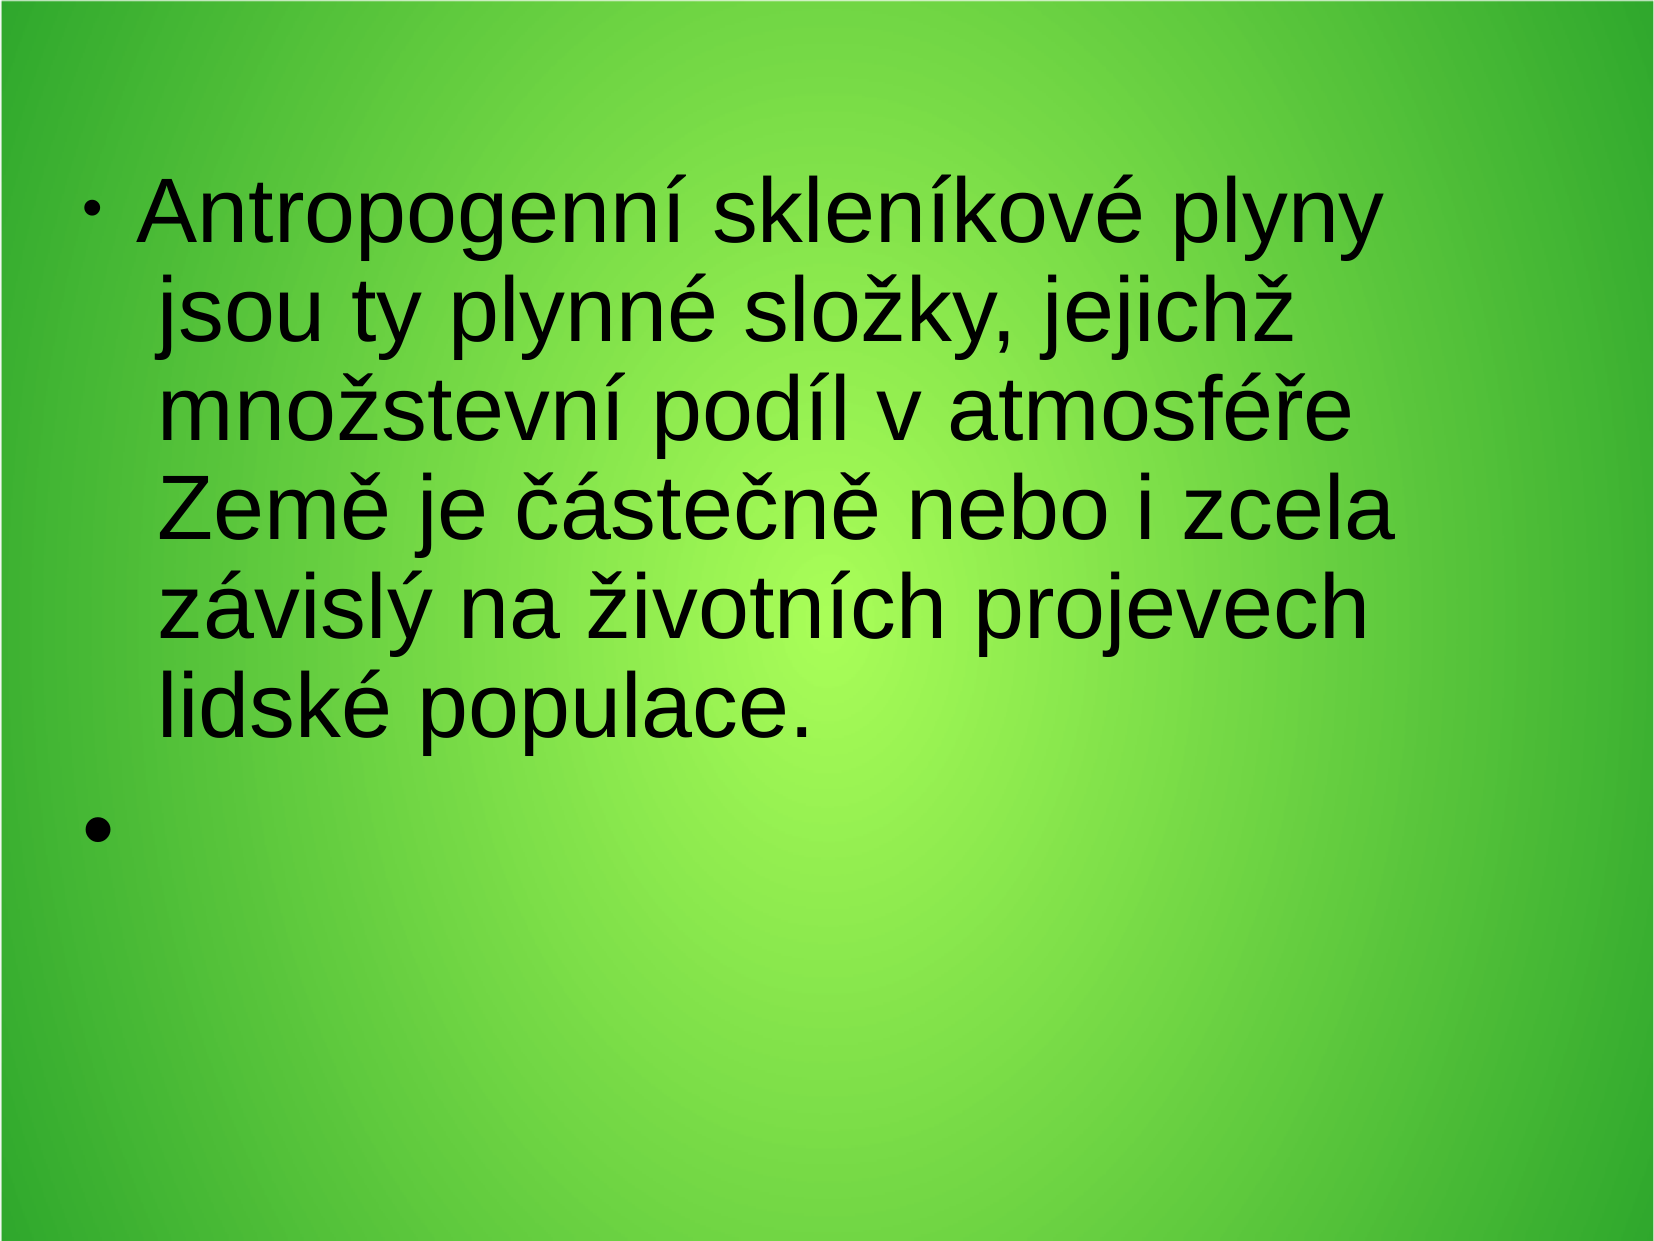

# Antropogenní skleníkové plyny jsou ty plynné složky, jejichž množstevní podíl v atmosféře Země je částečně nebo i zcela závislý na životních projevech lidské populace.